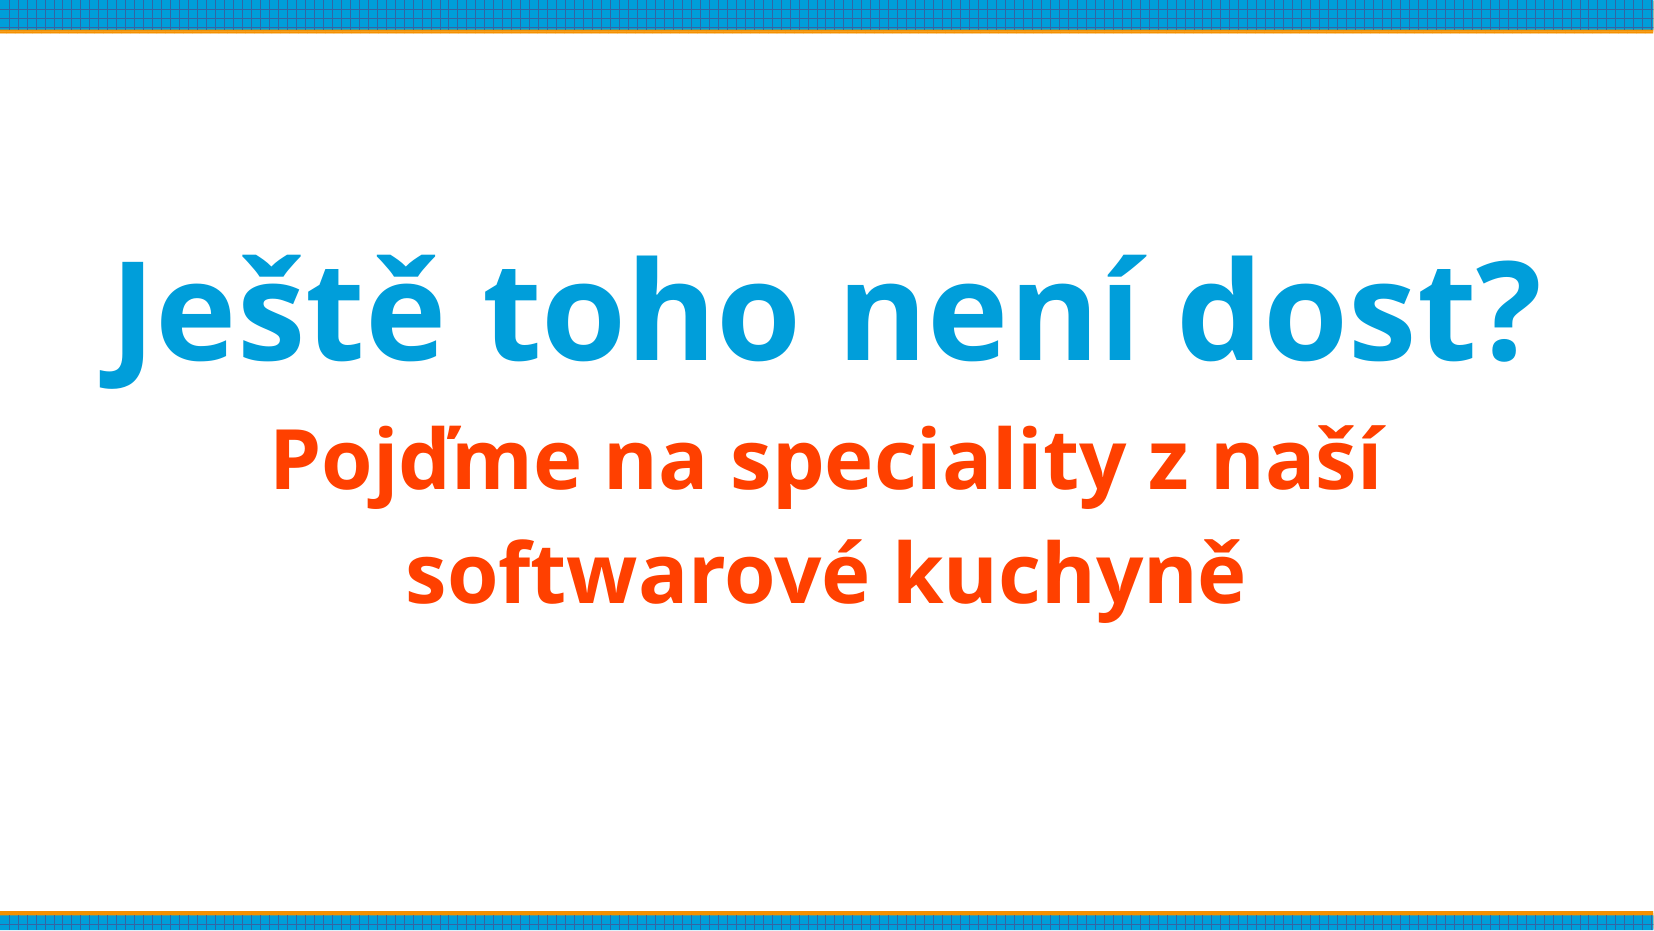

# Ještě toho není dost?
Pojďme na speciality z naší softwarové kuchyně